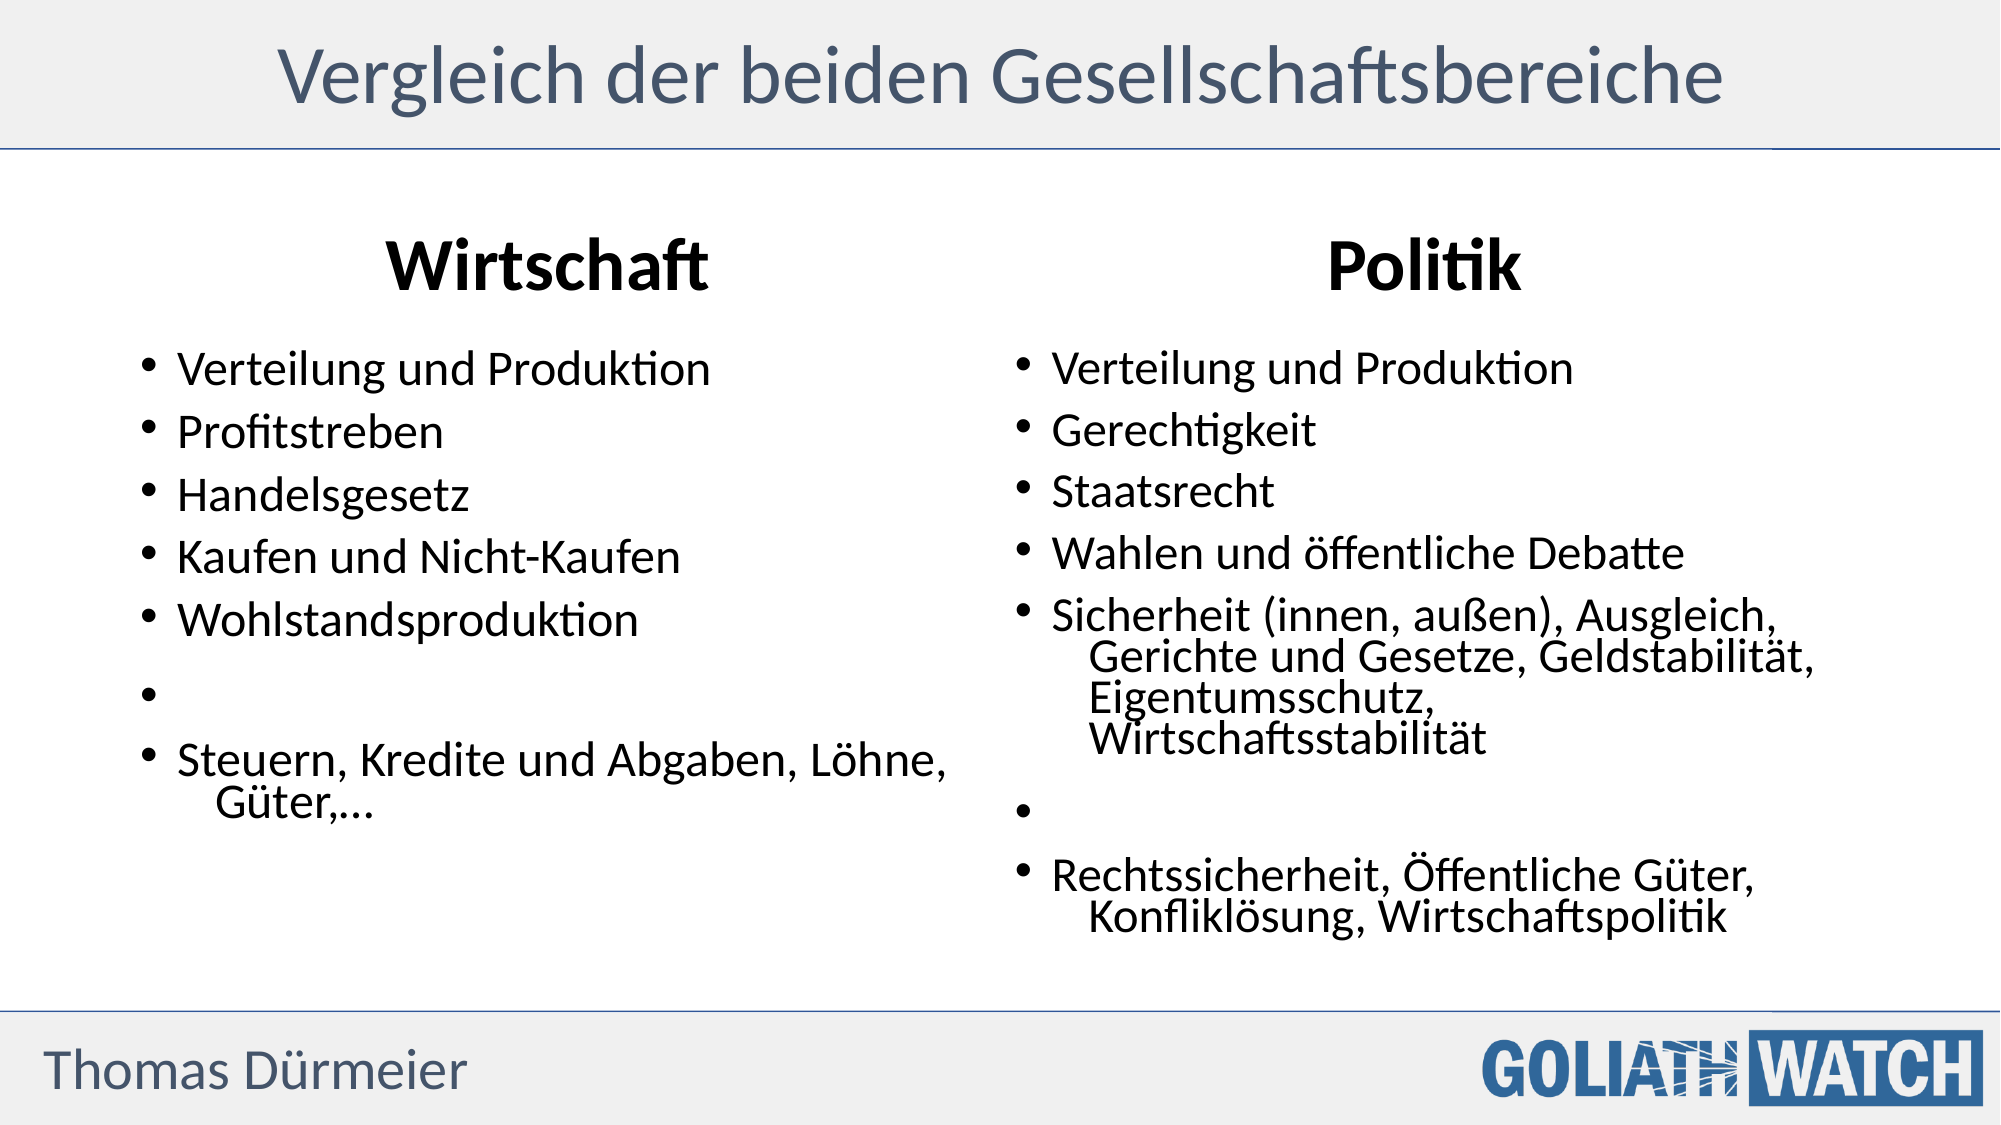

Vergleich der beiden Gesellschaftsbereiche
# Wirtschaft
Politik
Verteilung und Produktion
Profitstreben
Handelsgesetz
Kaufen und Nicht-Kaufen
Wohlstandsproduktion
Steuern, Kredite und Abgaben, Löhne, Güter,…
Verteilung und Produktion
Gerechtigkeit
Staatsrecht
Wahlen und öffentliche Debatte
Sicherheit (innen, außen), Ausgleich, Gerichte und Gesetze, Geldstabilität, Eigentumsschutz, Wirtschaftsstabilität
Rechtssicherheit, Öffentliche Güter, Konfliklösung, Wirtschaftspolitik
Thomas Dürmeier